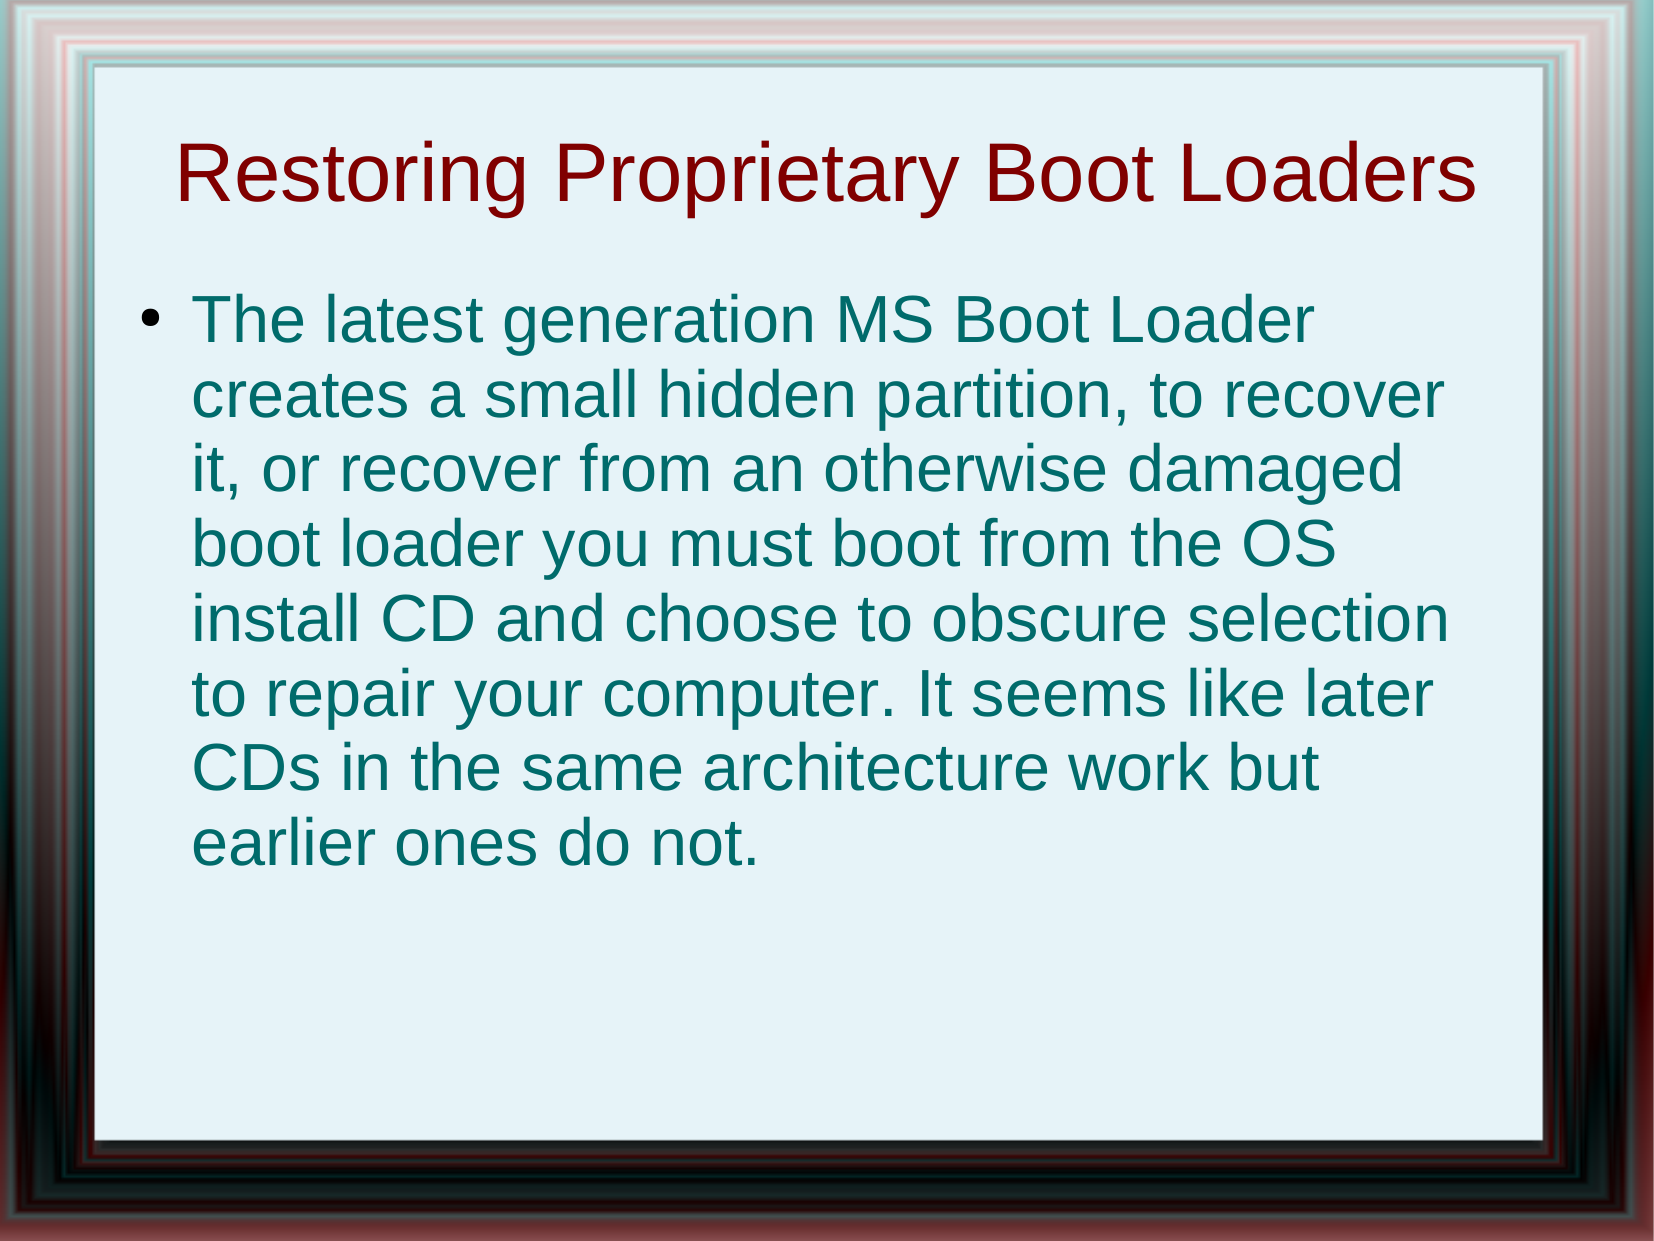

# Restoring Proprietary Boot Loaders
The latest generation MS Boot Loader creates a small hidden partition, to recover it, or recover from an otherwise damaged boot loader you must boot from the OS install CD and choose to obscure selection to repair your computer. It seems like later CDs in the same architecture work but earlier ones do not.